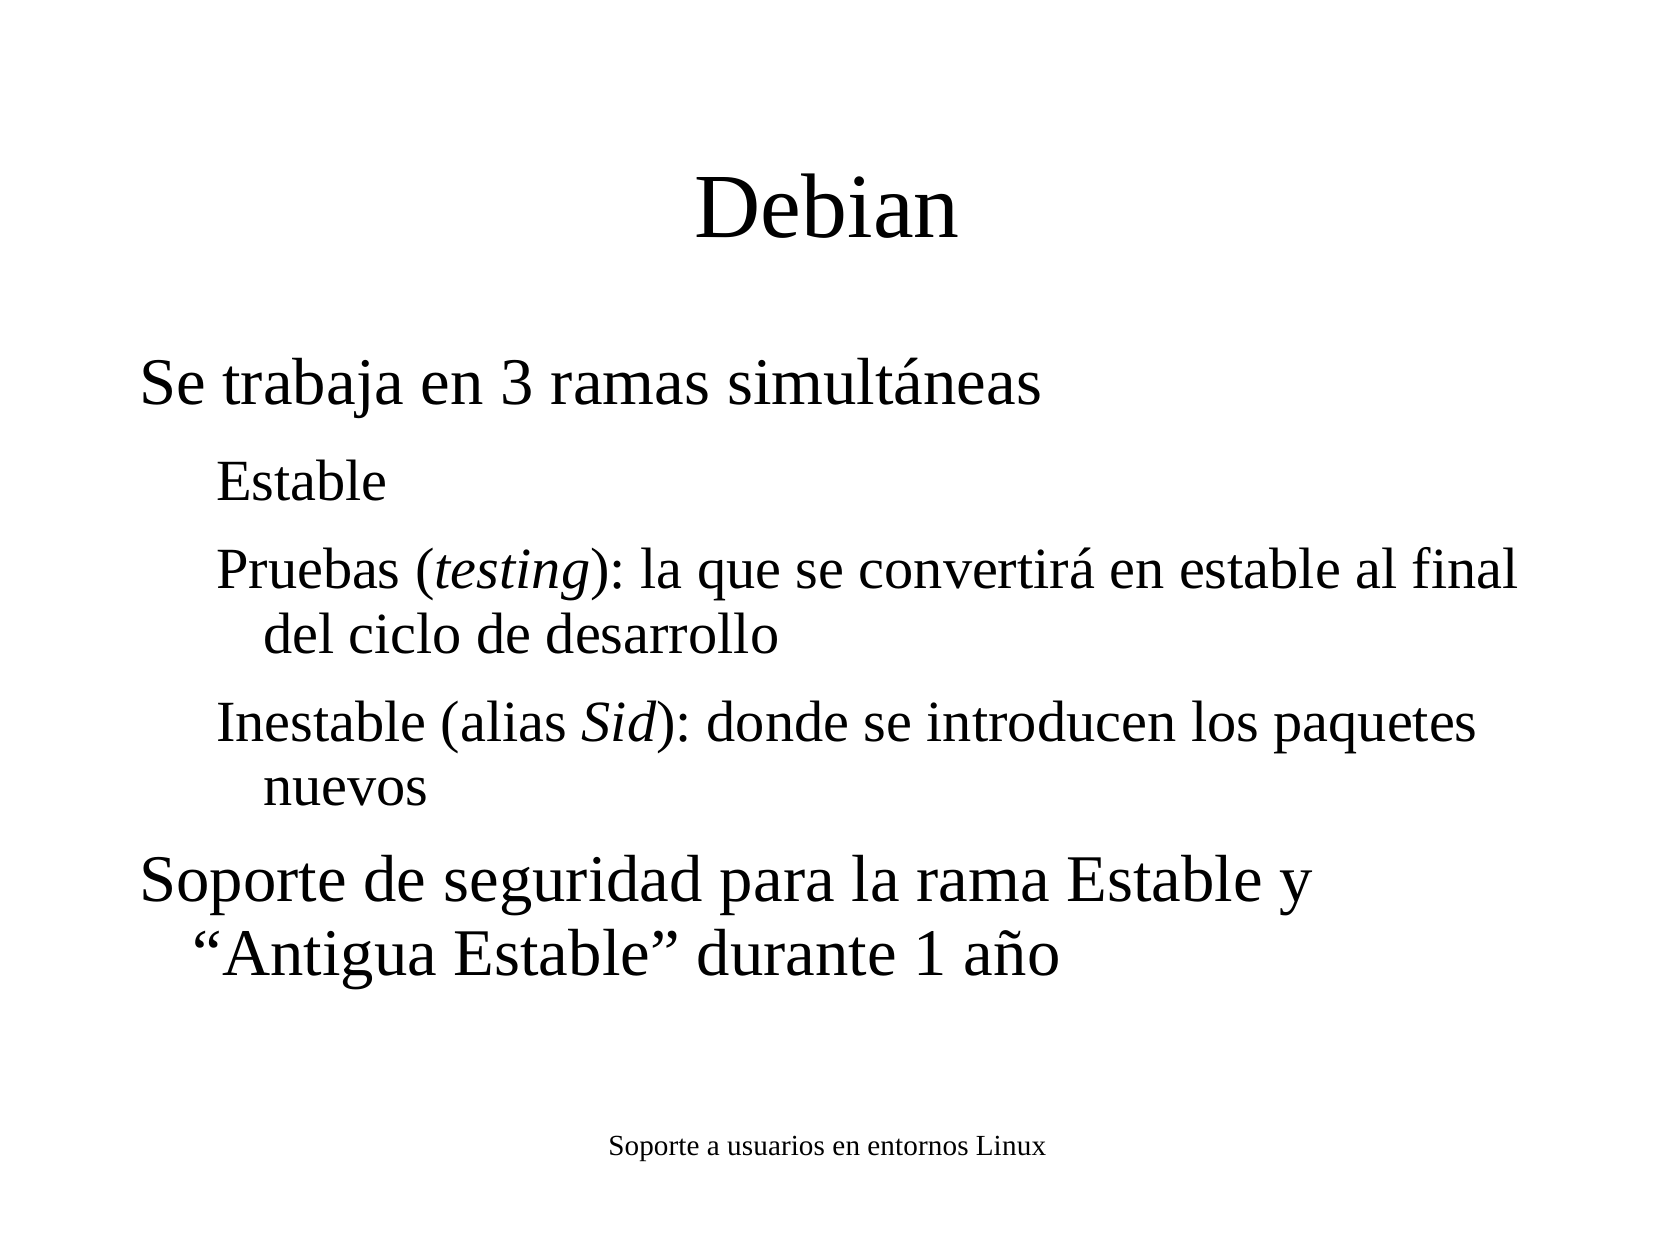

# Debian
Se trabaja en 3 ramas simultáneas
Estable
Pruebas (testing): la que se convertirá en estable al final del ciclo de desarrollo
Inestable (alias Sid): donde se introducen los paquetes nuevos
Soporte de seguridad para la rama Estable y “Antigua Estable” durante 1 año